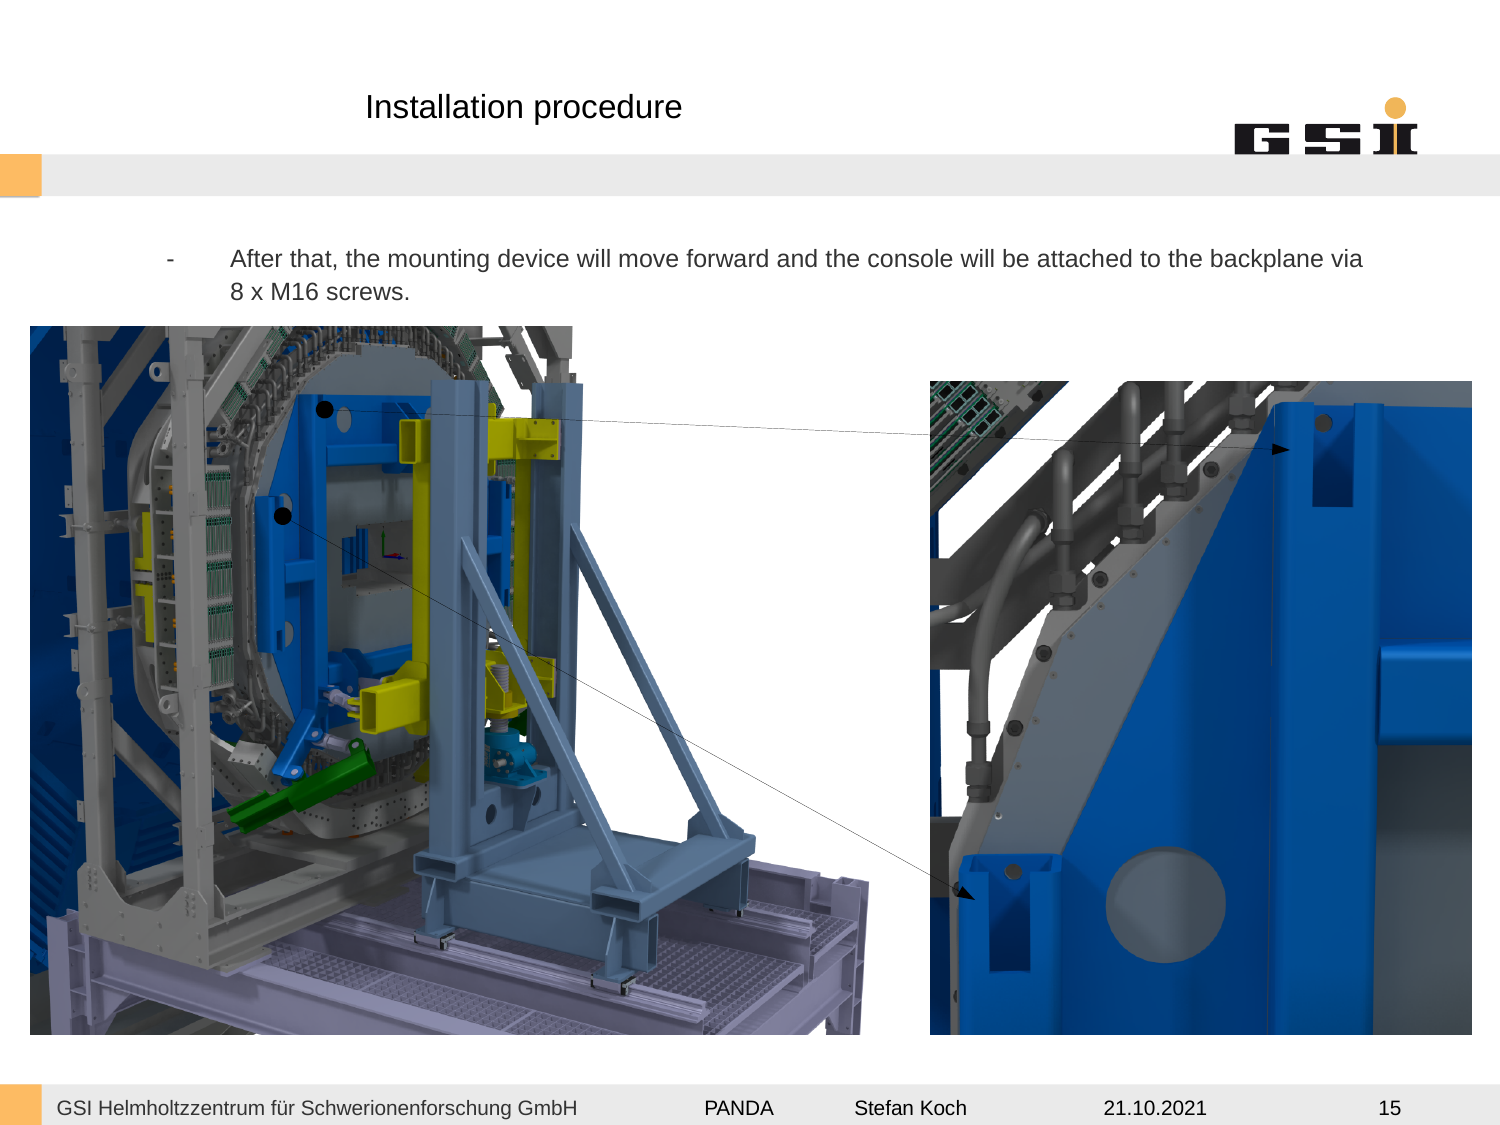

Installation procedure
 - 	After that, the mounting device will move forward and the console will be attached to the backplane via 	8 x M16 screws.